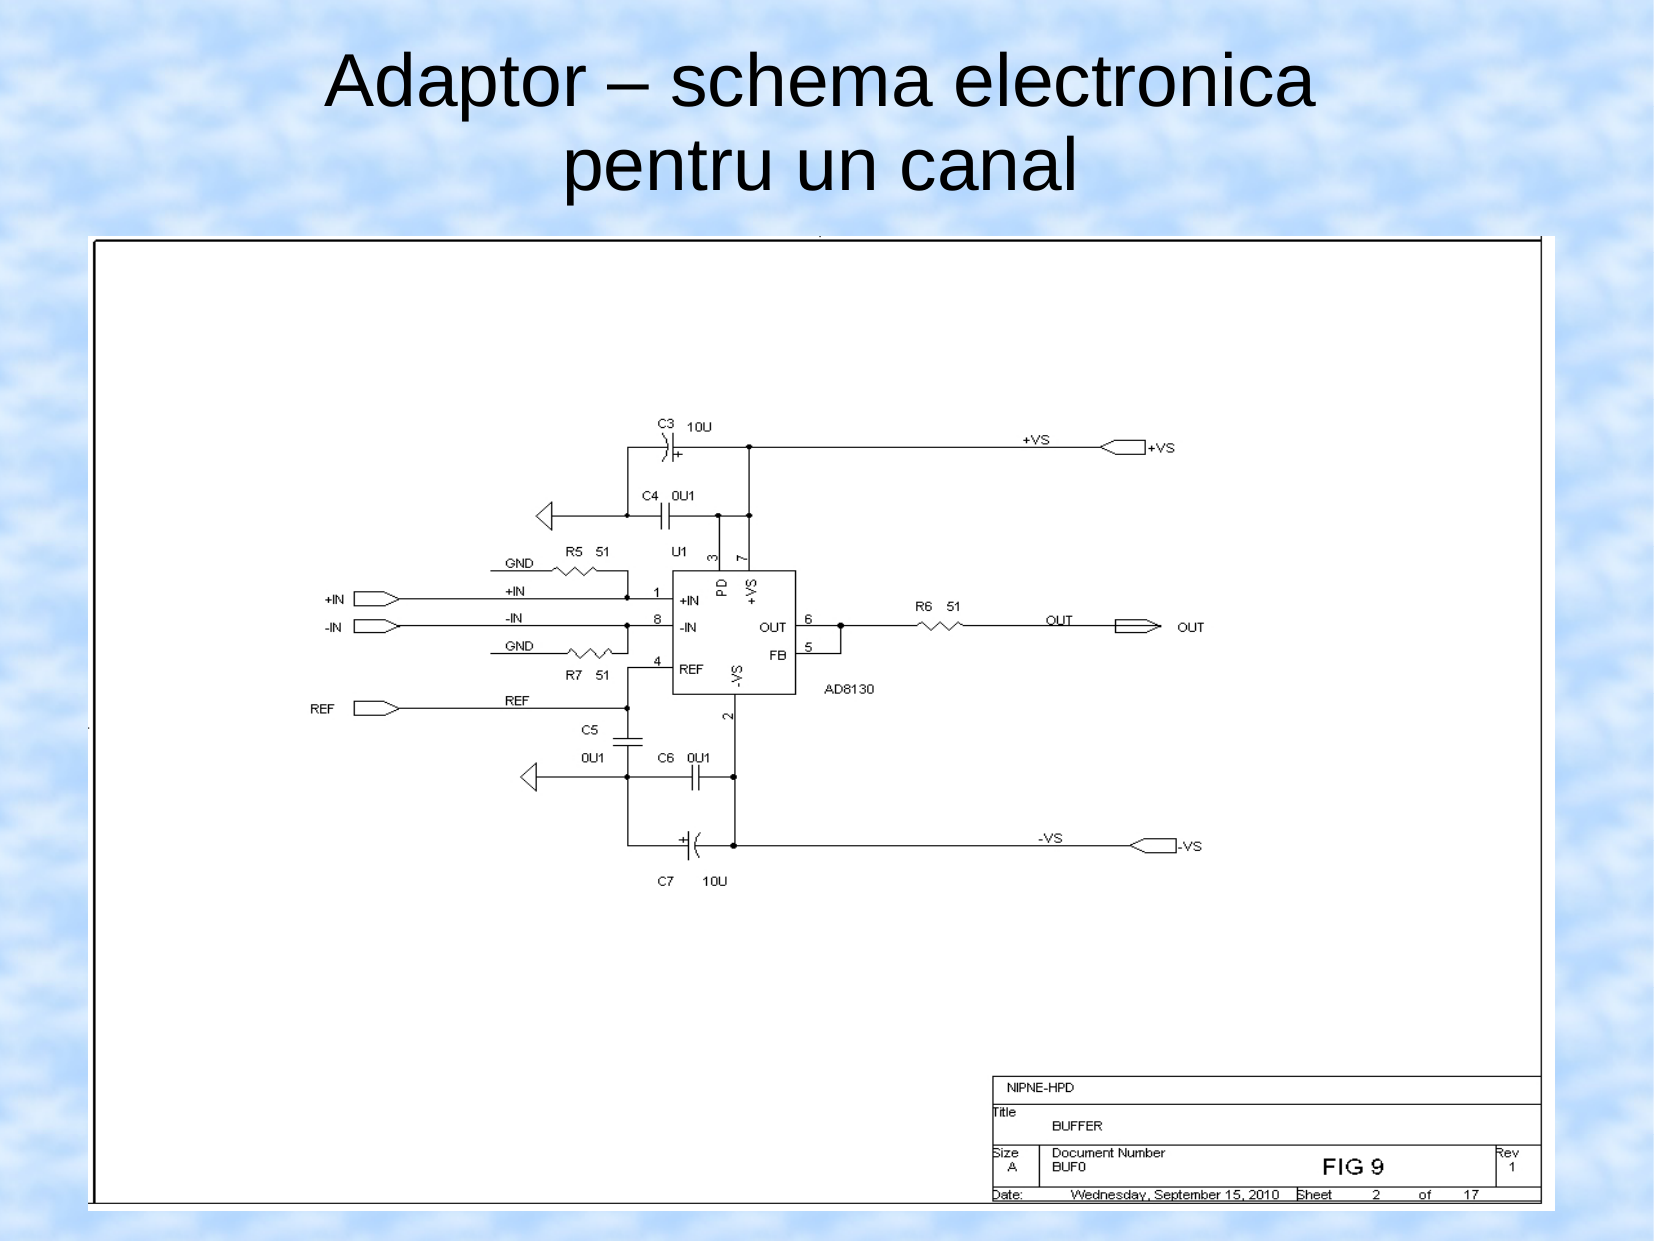

# Adaptor – schema electronica pentru un canal